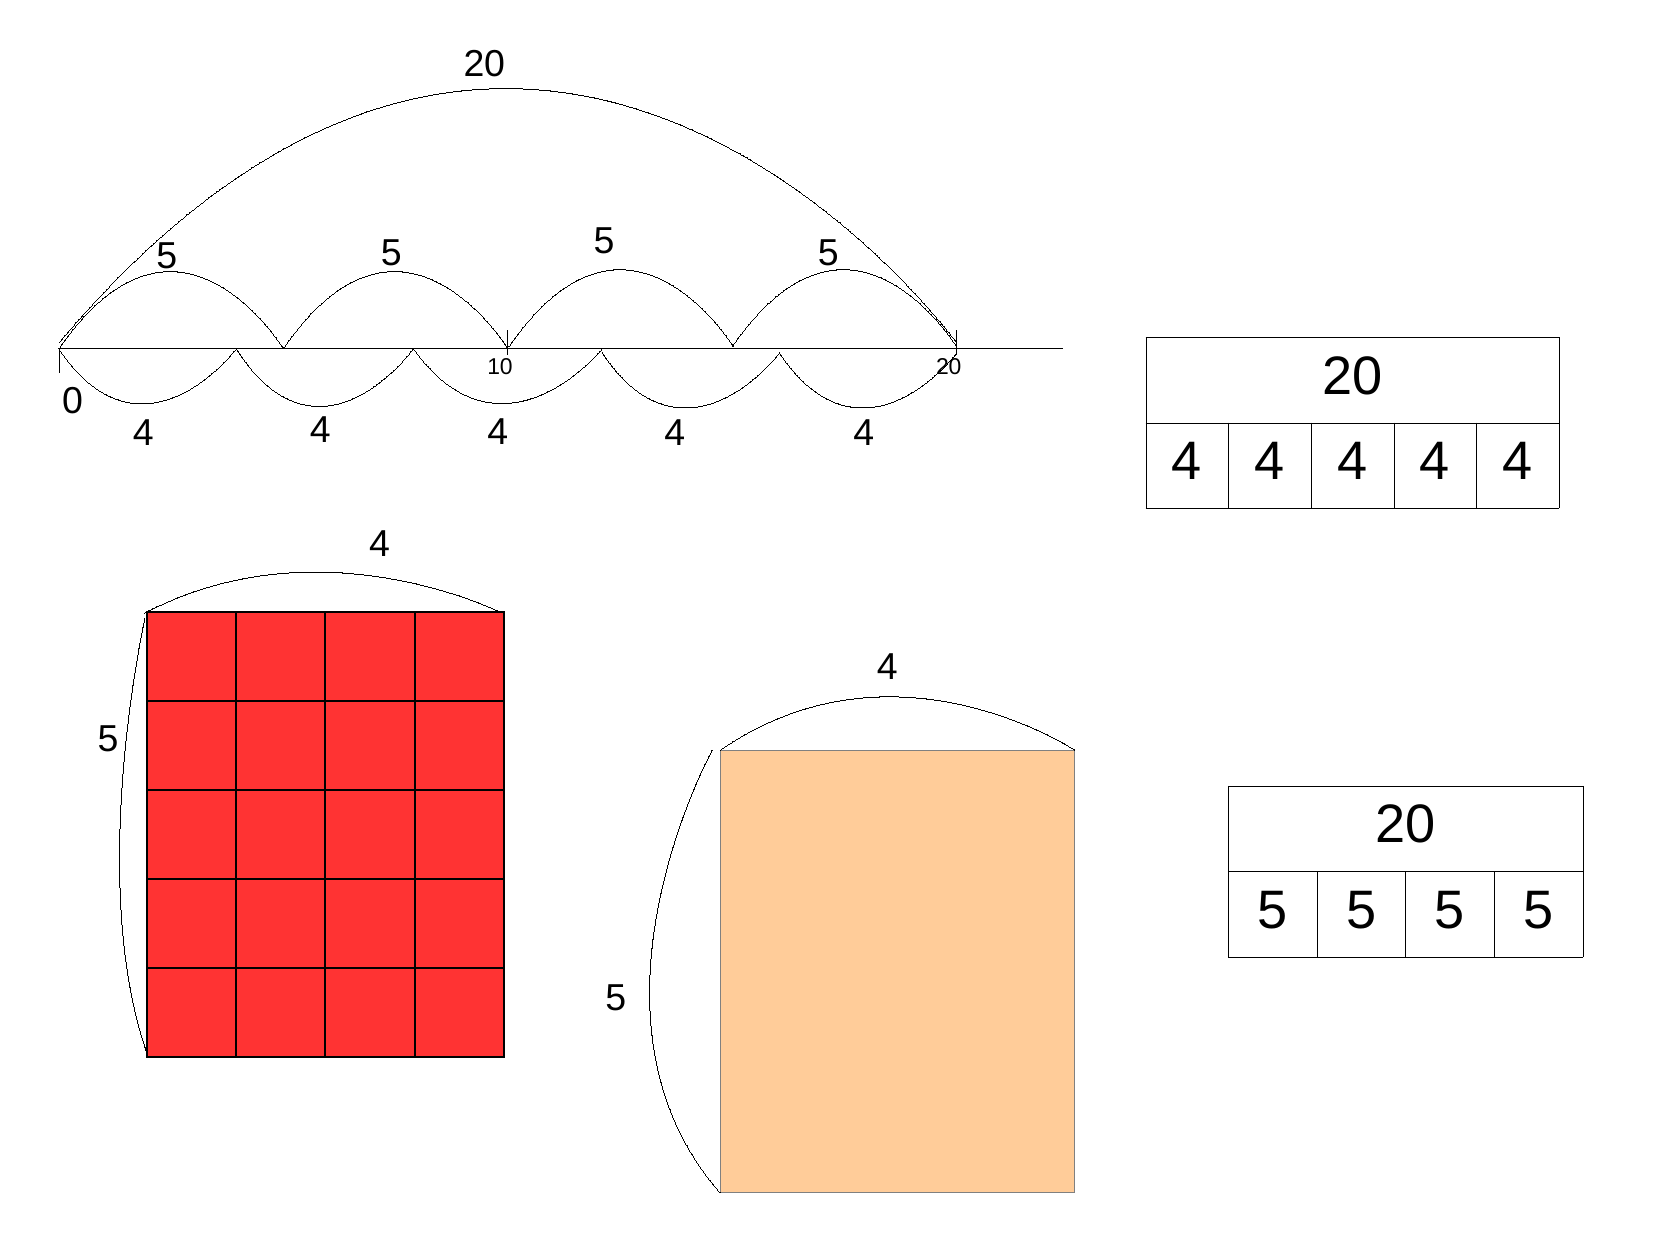

20
5
5
5
5
| 20 | | | | |
| --- | --- | --- | --- | --- |
| 4 | 4 | 4 | 4 | 4 |
10
20
0
4
4
4
4
4
4
| | | | |
| --- | --- | --- | --- |
| | | | |
| | | | |
| | | | |
| | | | |
4
5
| 20 | | | |
| --- | --- | --- | --- |
| 5 | 5 | 5 | 5 |
5